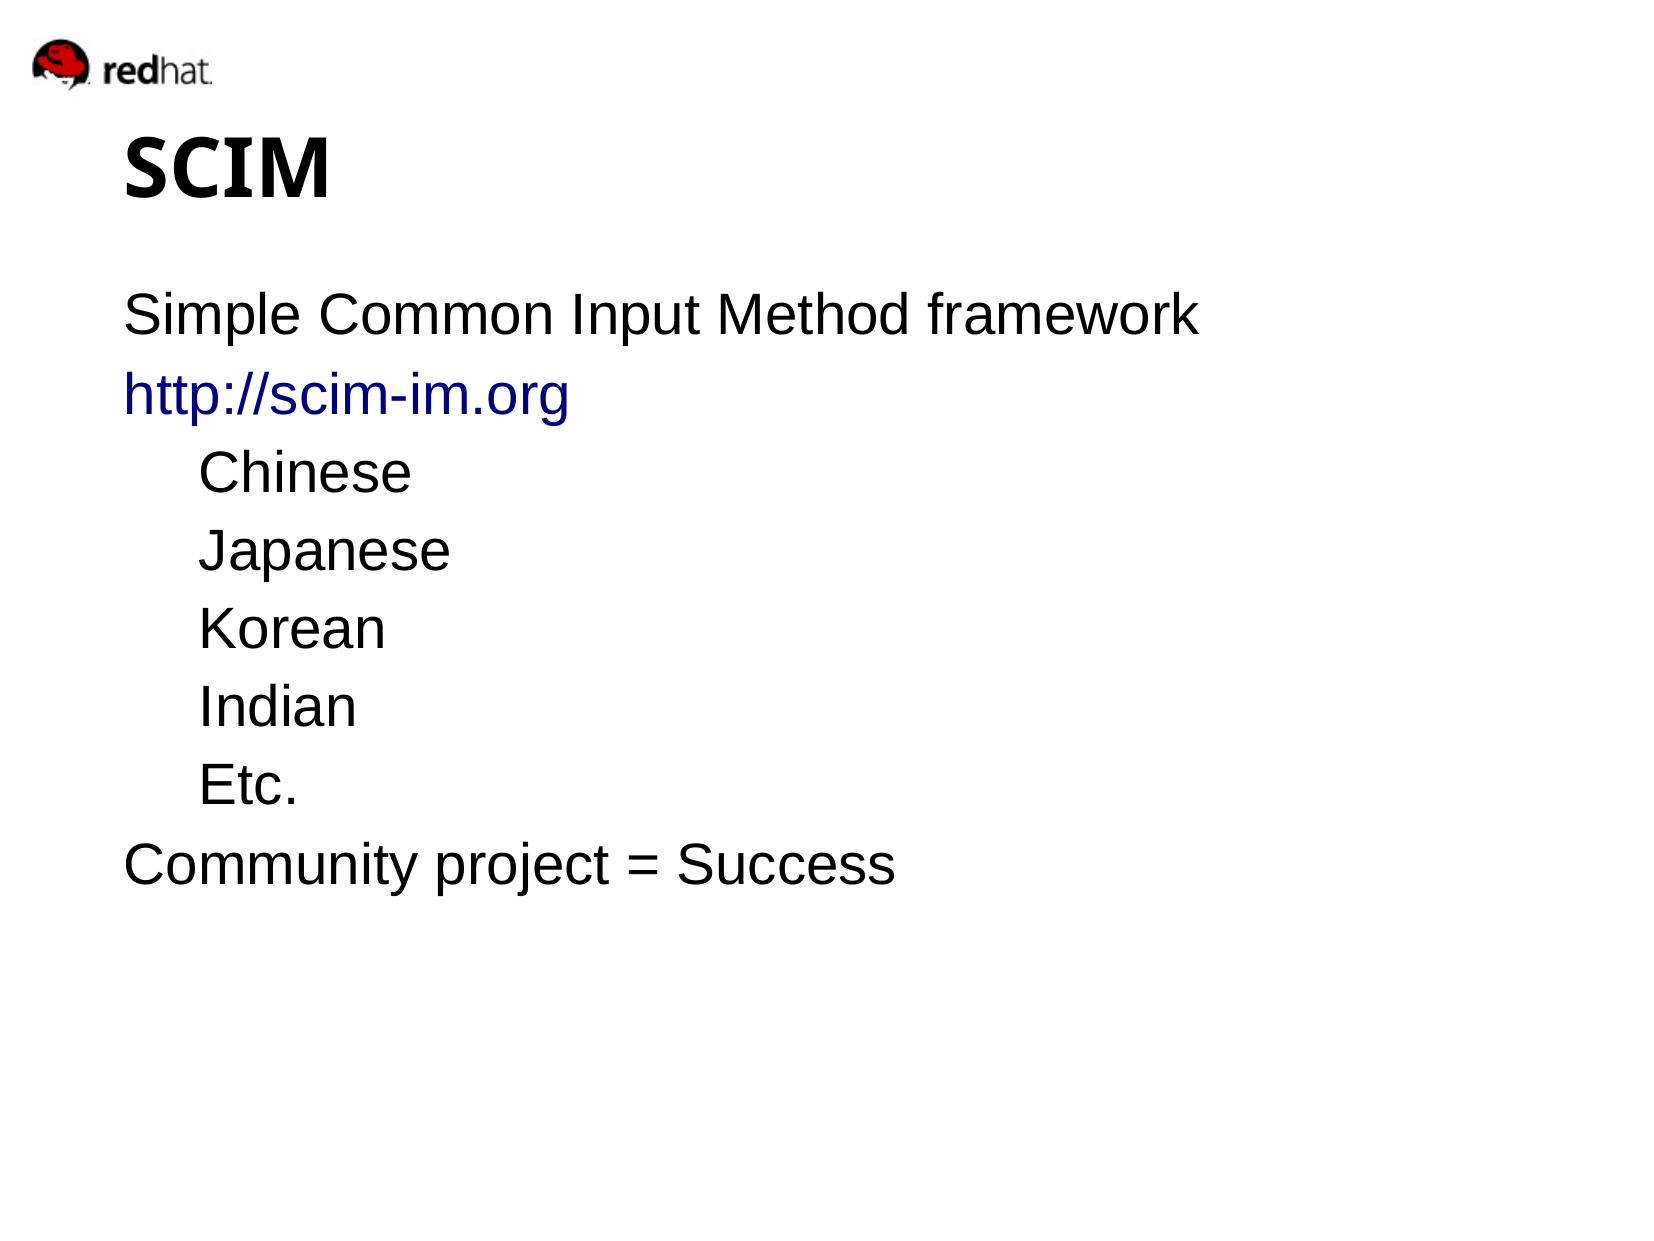

# SCIM
Simple Common Input Method framework
http://scim-im.org
Chinese
Japanese
Korean
Indian
Etc.
Community project = Success